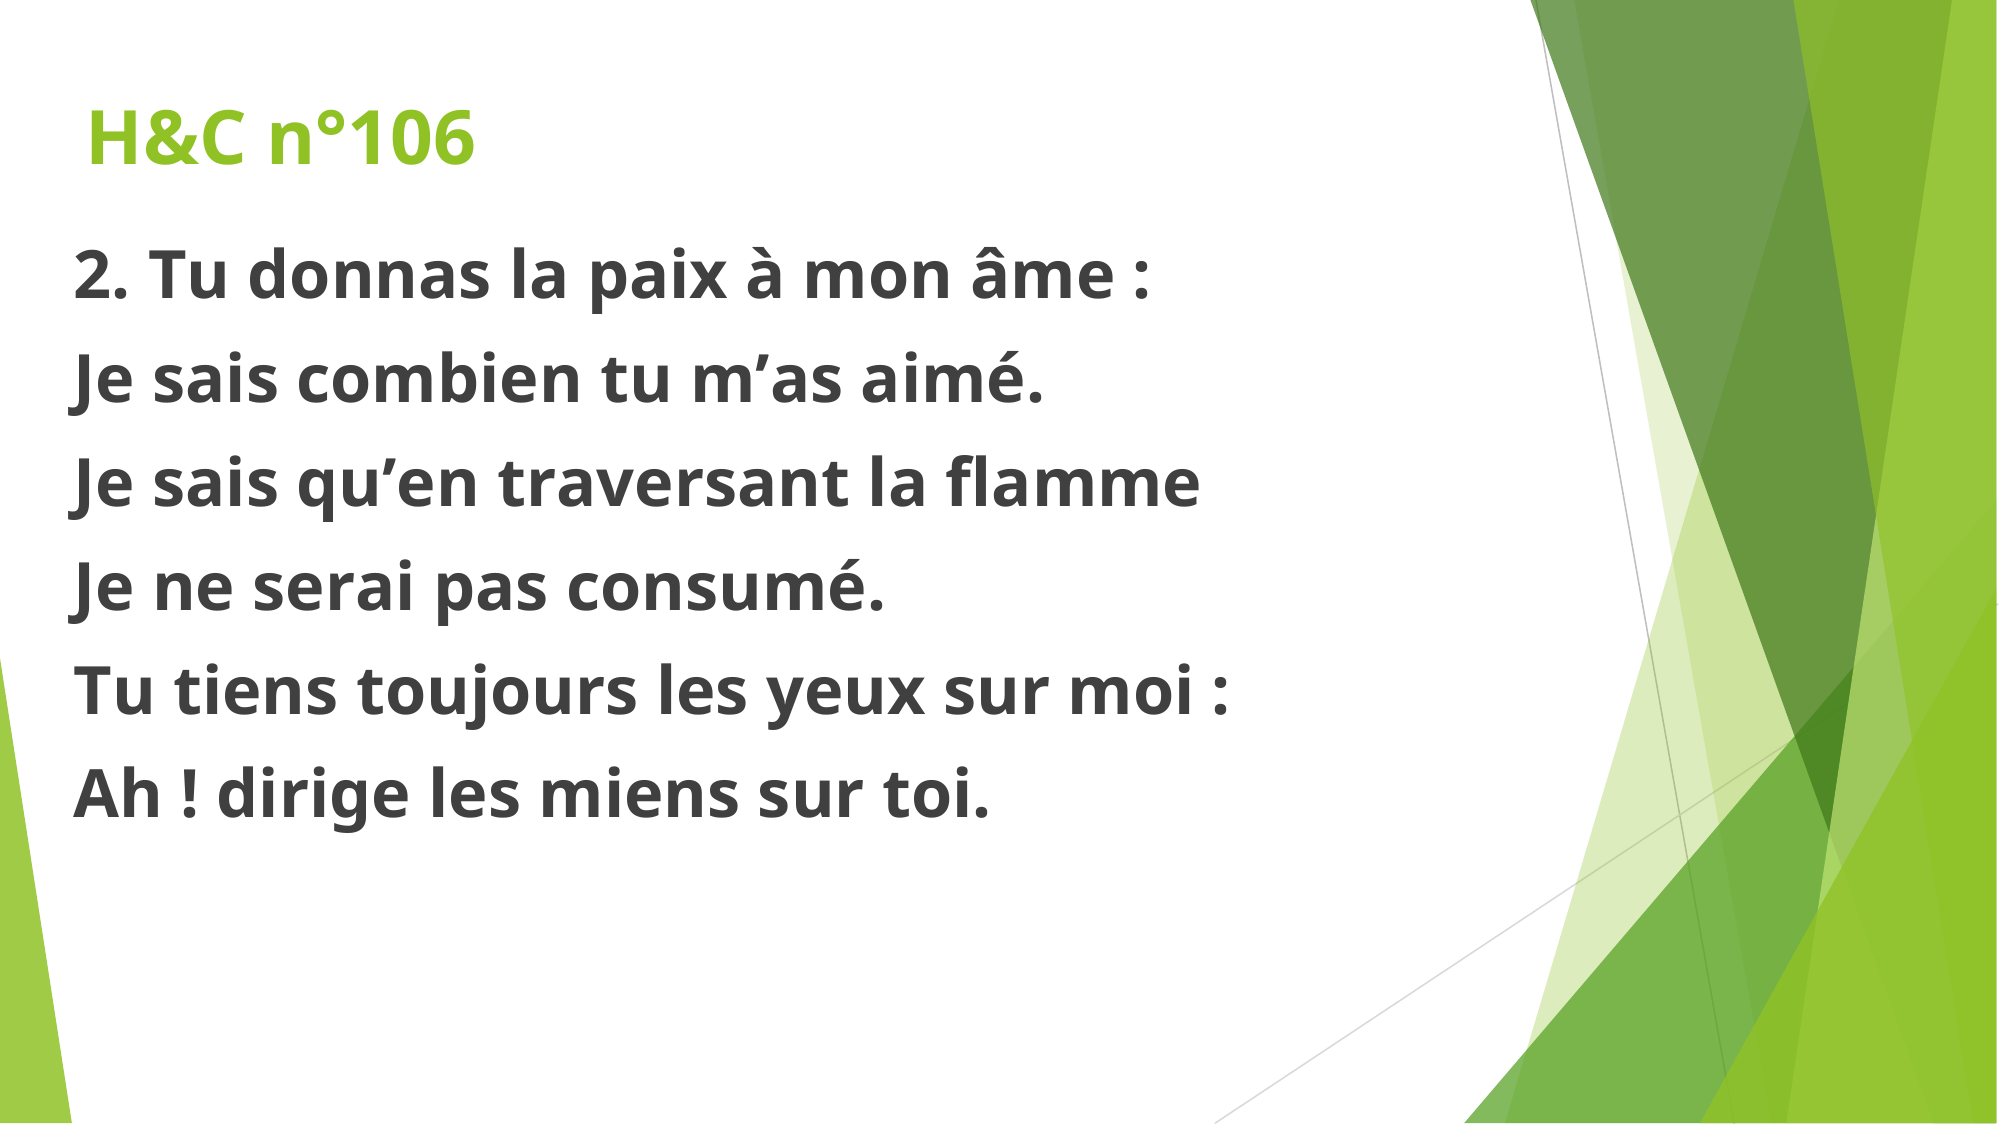

H&C n°106
2. Tu donnas la paix à mon âme :
Je sais combien tu m’as aimé.
Je sais qu’en traversant la flamme
Je ne serai pas consumé.
Tu tiens toujours les yeux sur moi :
Ah ! dirige les miens sur toi.